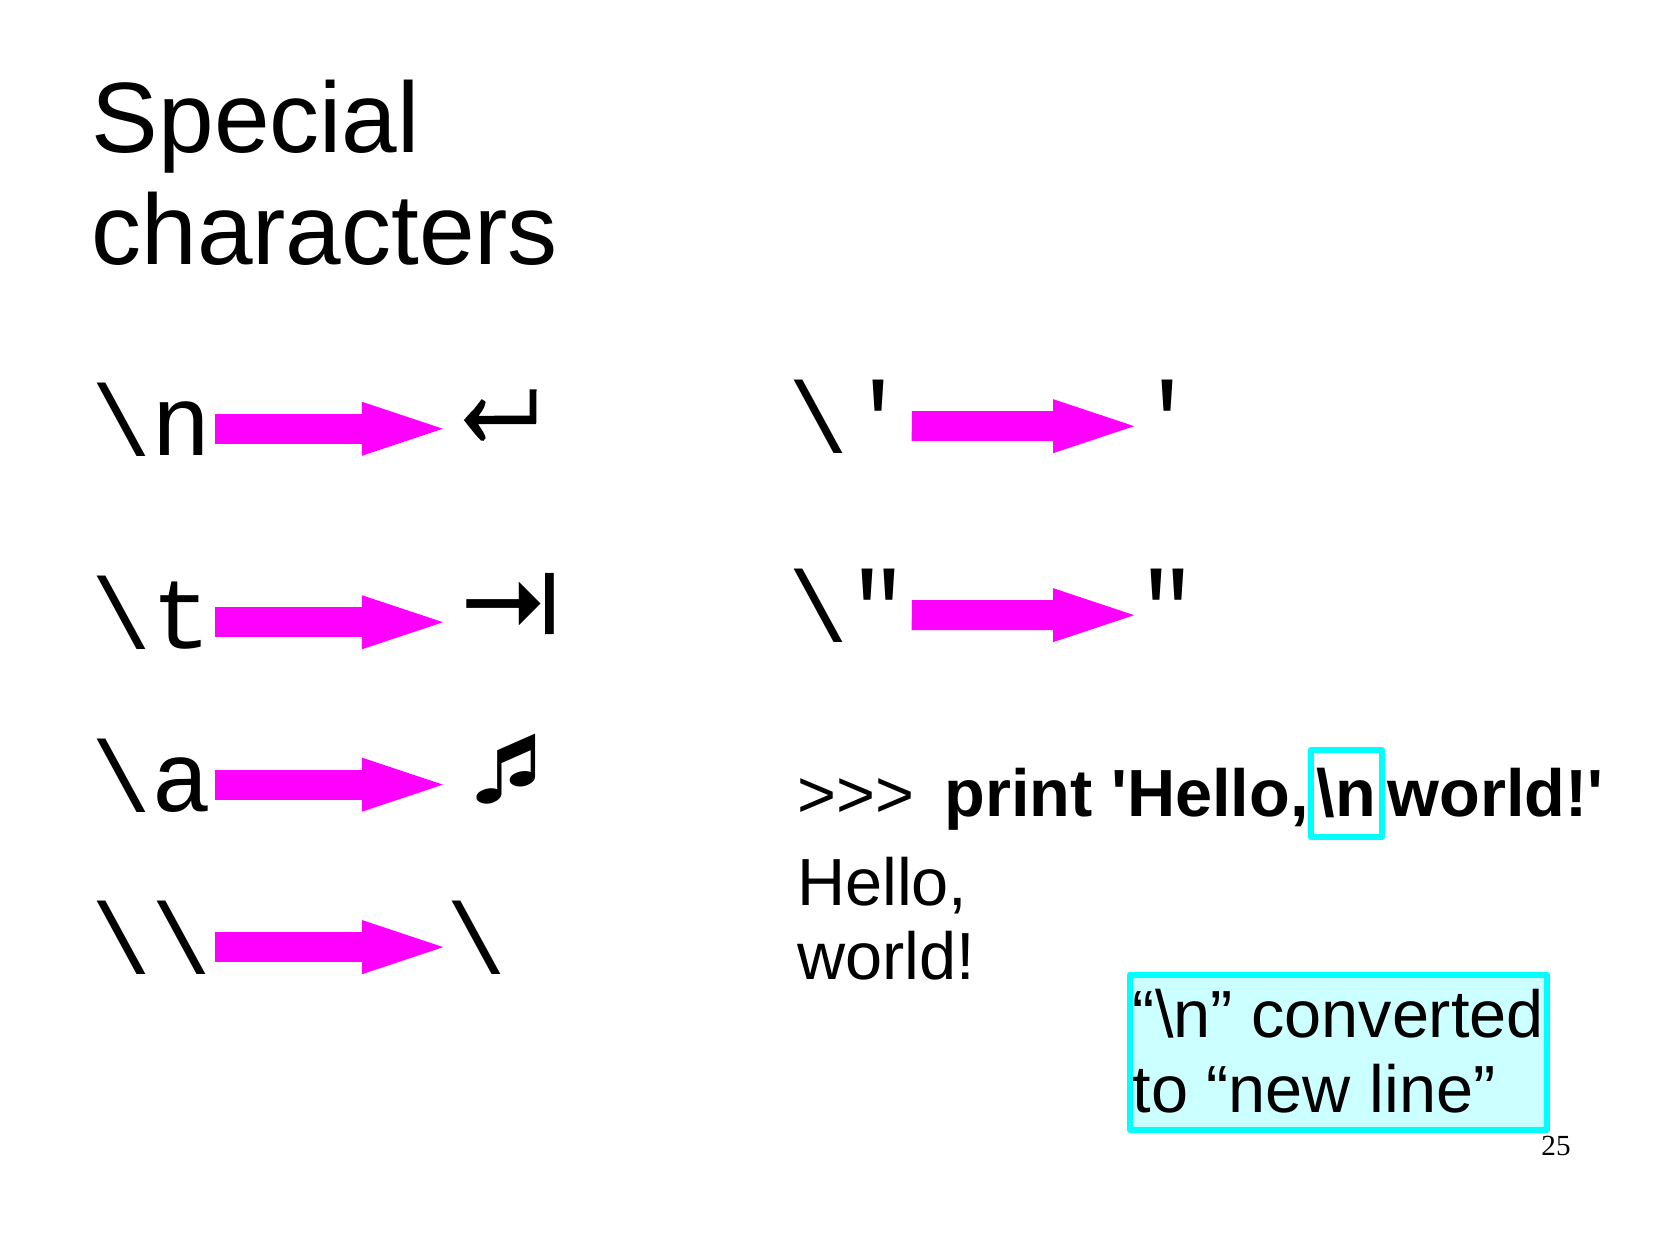

Special
characters
\'
'
↵
\n
\"
"
⇥
\t

\a
print 'Hello,
\n
world!'
>>>
Hello,
world!
\\
\
“\n” converted
to “new line”
25